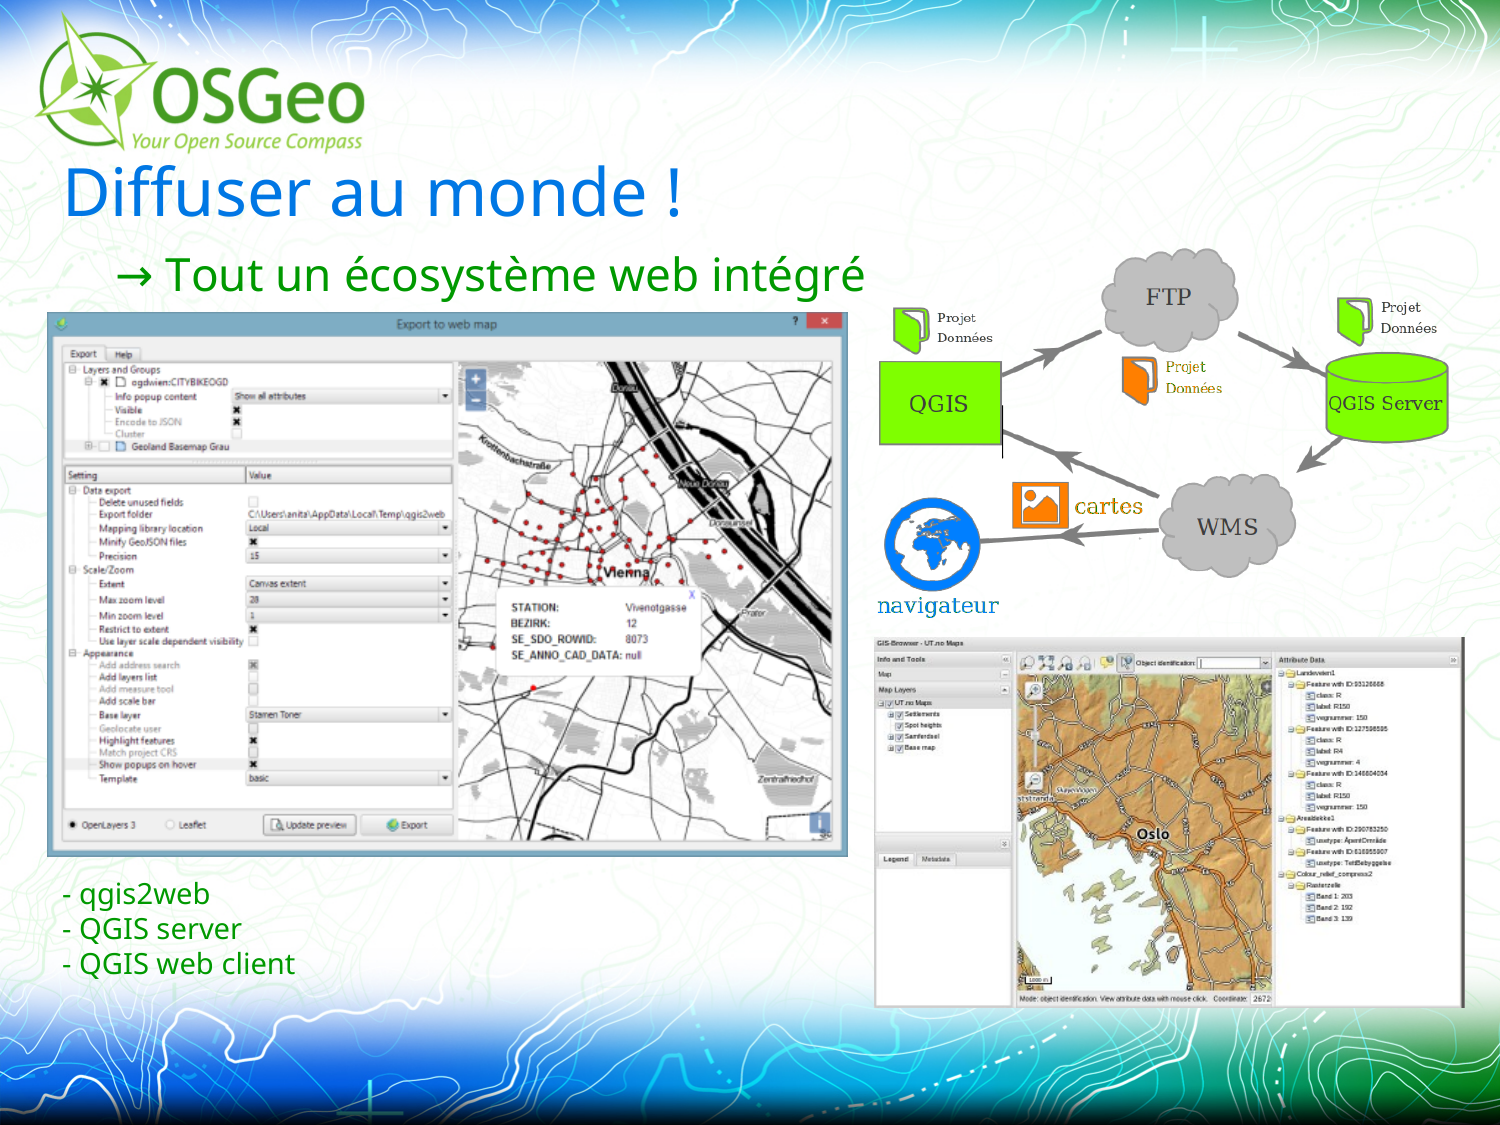

# Diffuser au monde !
→ Tout un écosystème web intégré
- qgis2web
- QGIS server
- QGIS web client